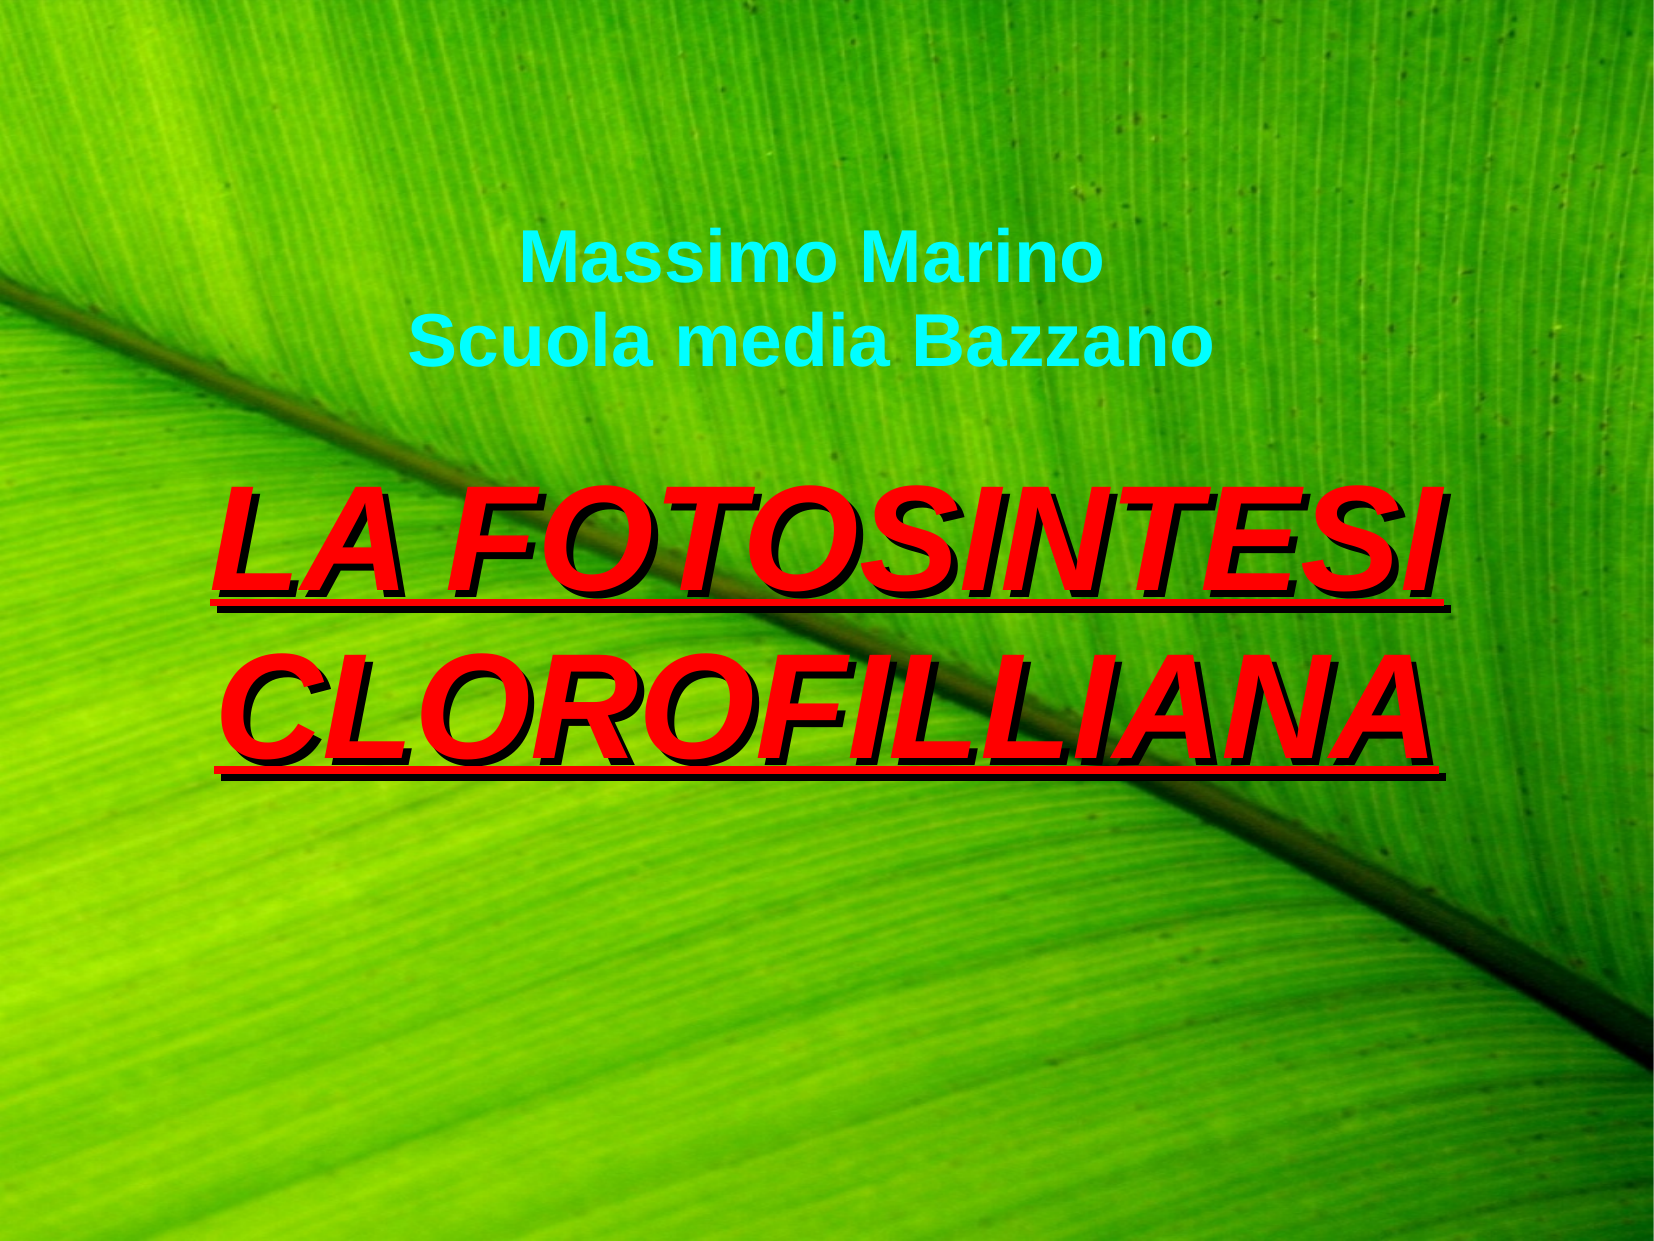

Massimo Marino
Scuola media Bazzano
LA FOTOSINTESI CLOROFILLIANA